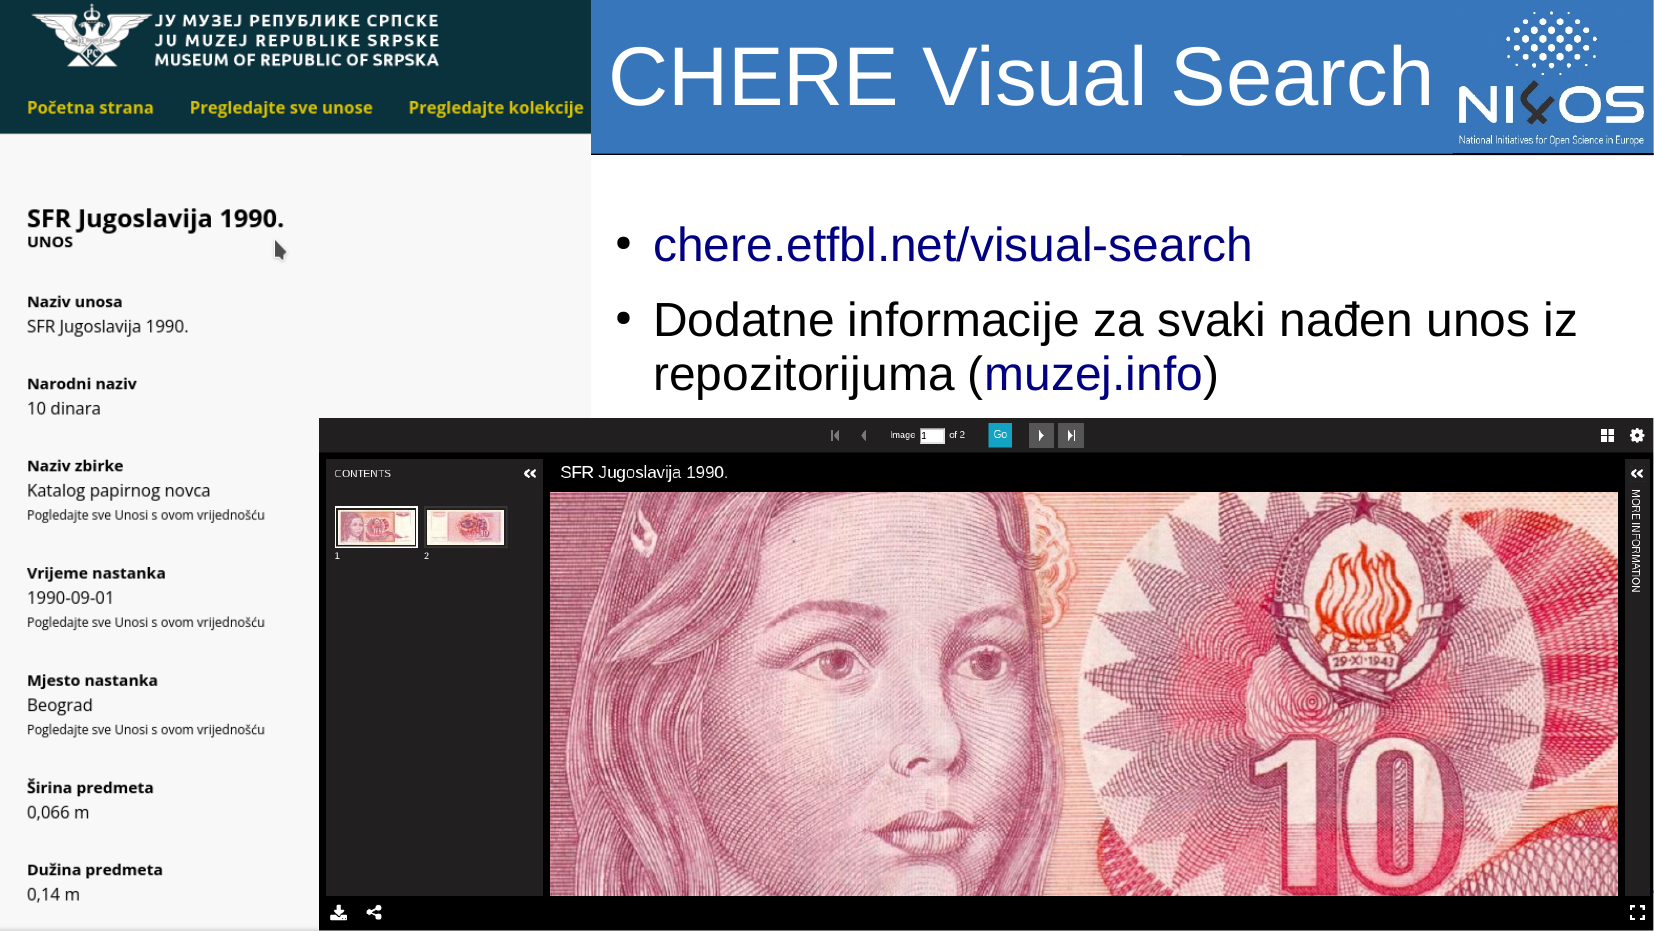

# CHERE Visual Search
chere.etfbl.net/visual-search
Dodatne informacije za svaki nađen unos iz repozitorijuma (muzej.info)